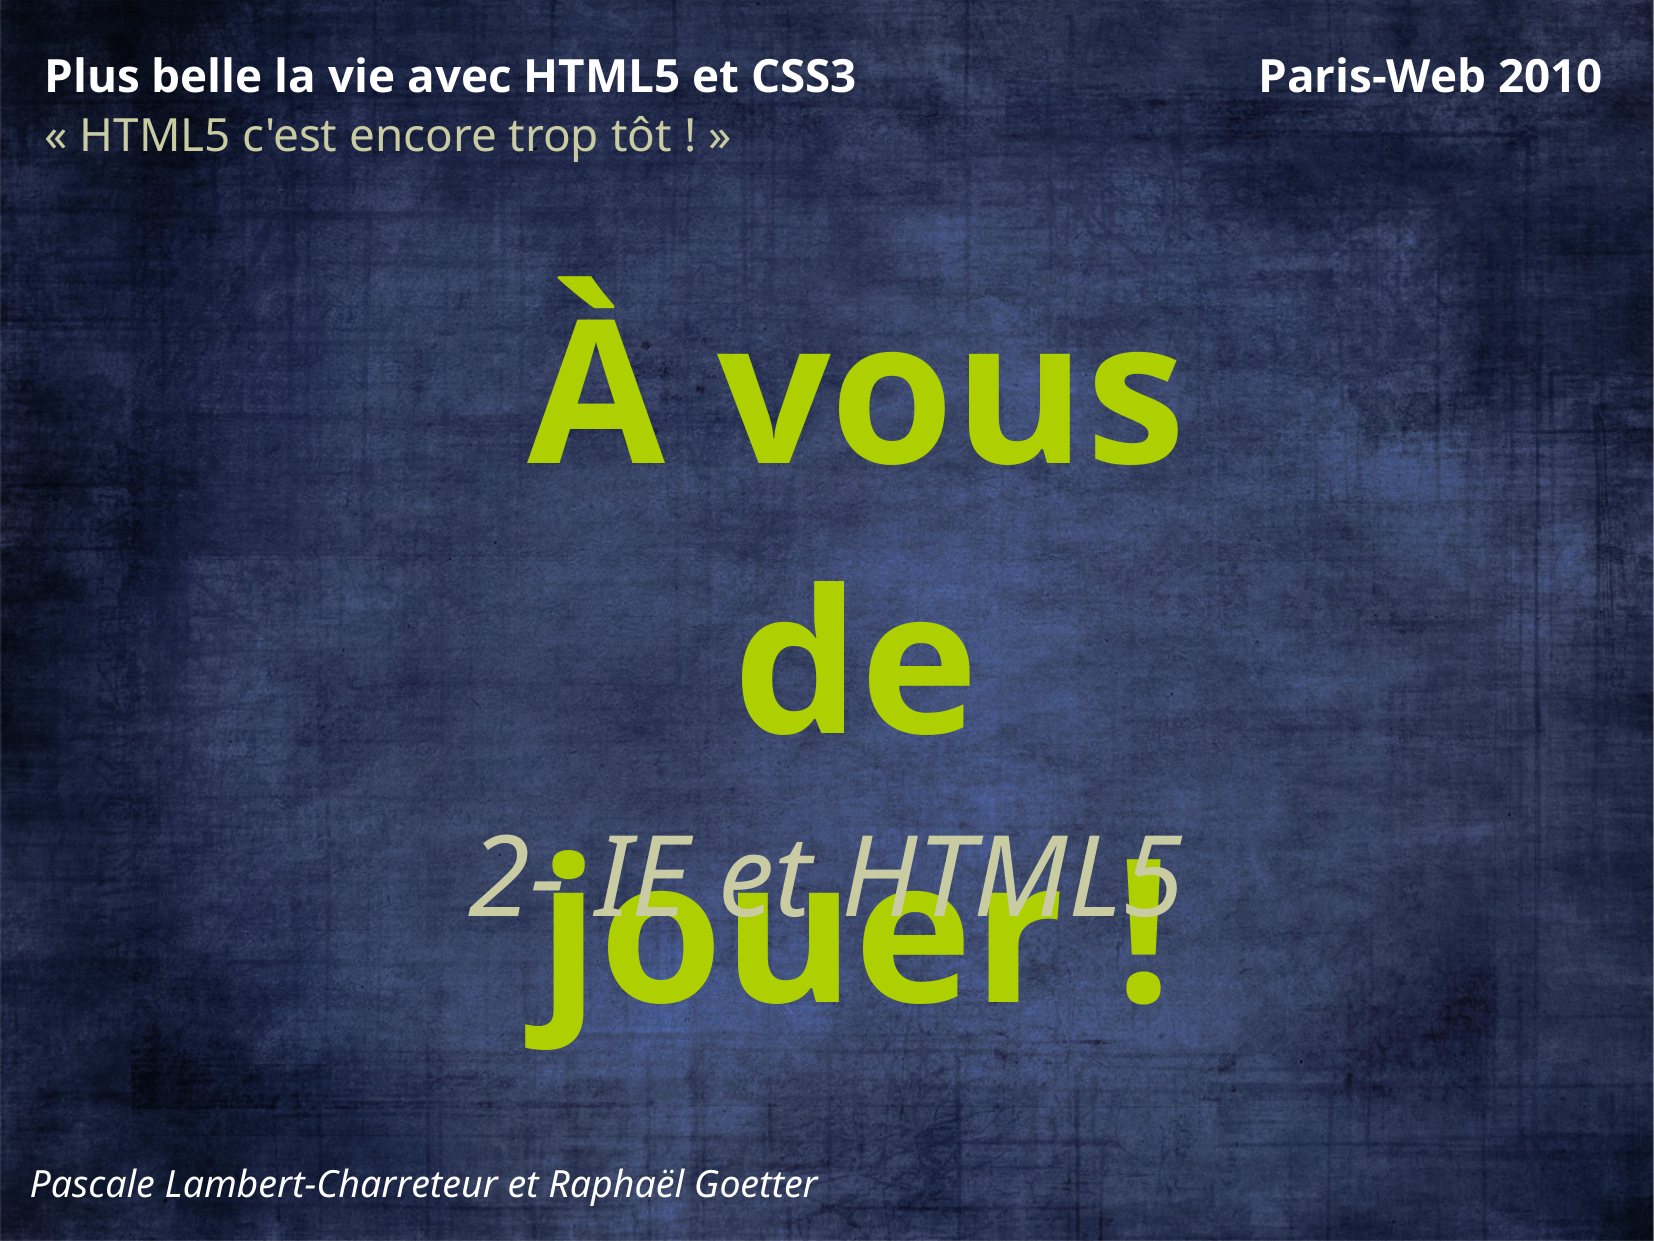

Plus belle la vie avec HTML5 et CSS3
« HTML5 c'est encore trop tôt ! »
À vous de jouer !
2- IE et HTML5
Pascale Lambert-Charreteur et Raphaël Goetter